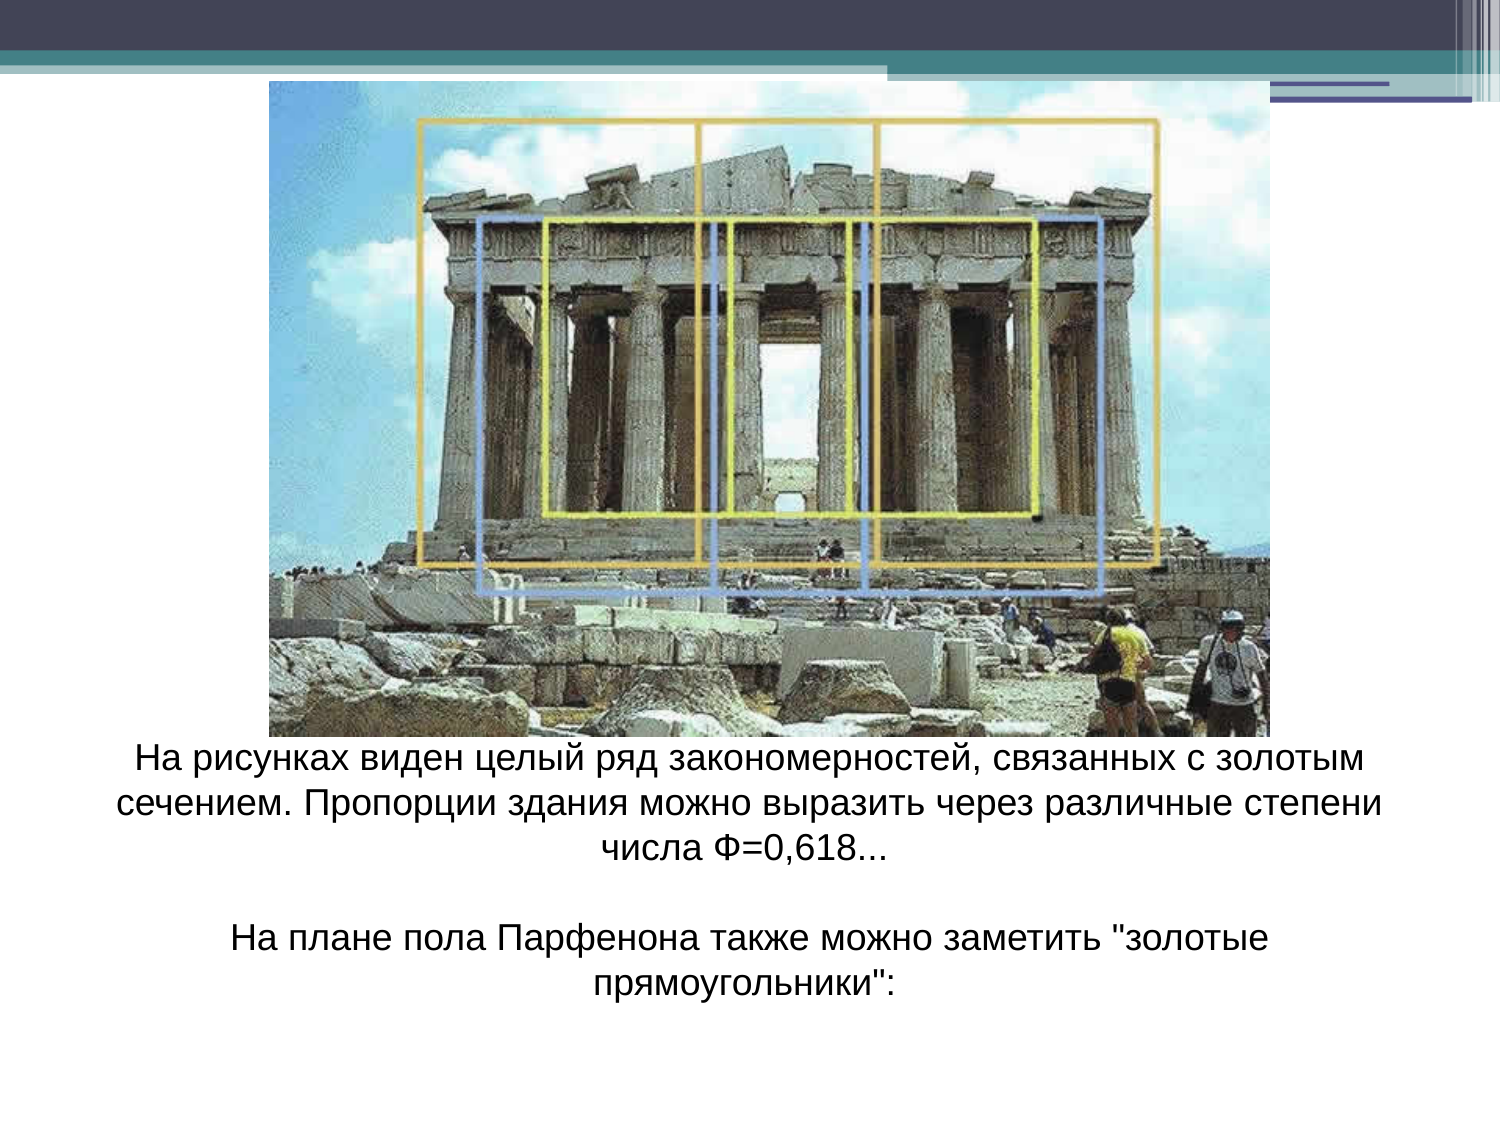

На рисунках виден целый ряд закономерностей, связанных с золотым сечением. Пропорции здания можно выразить через различные степени числа Ф=0,618...
На плане пола Парфенона также можно заметить "золотые прямоугольники":